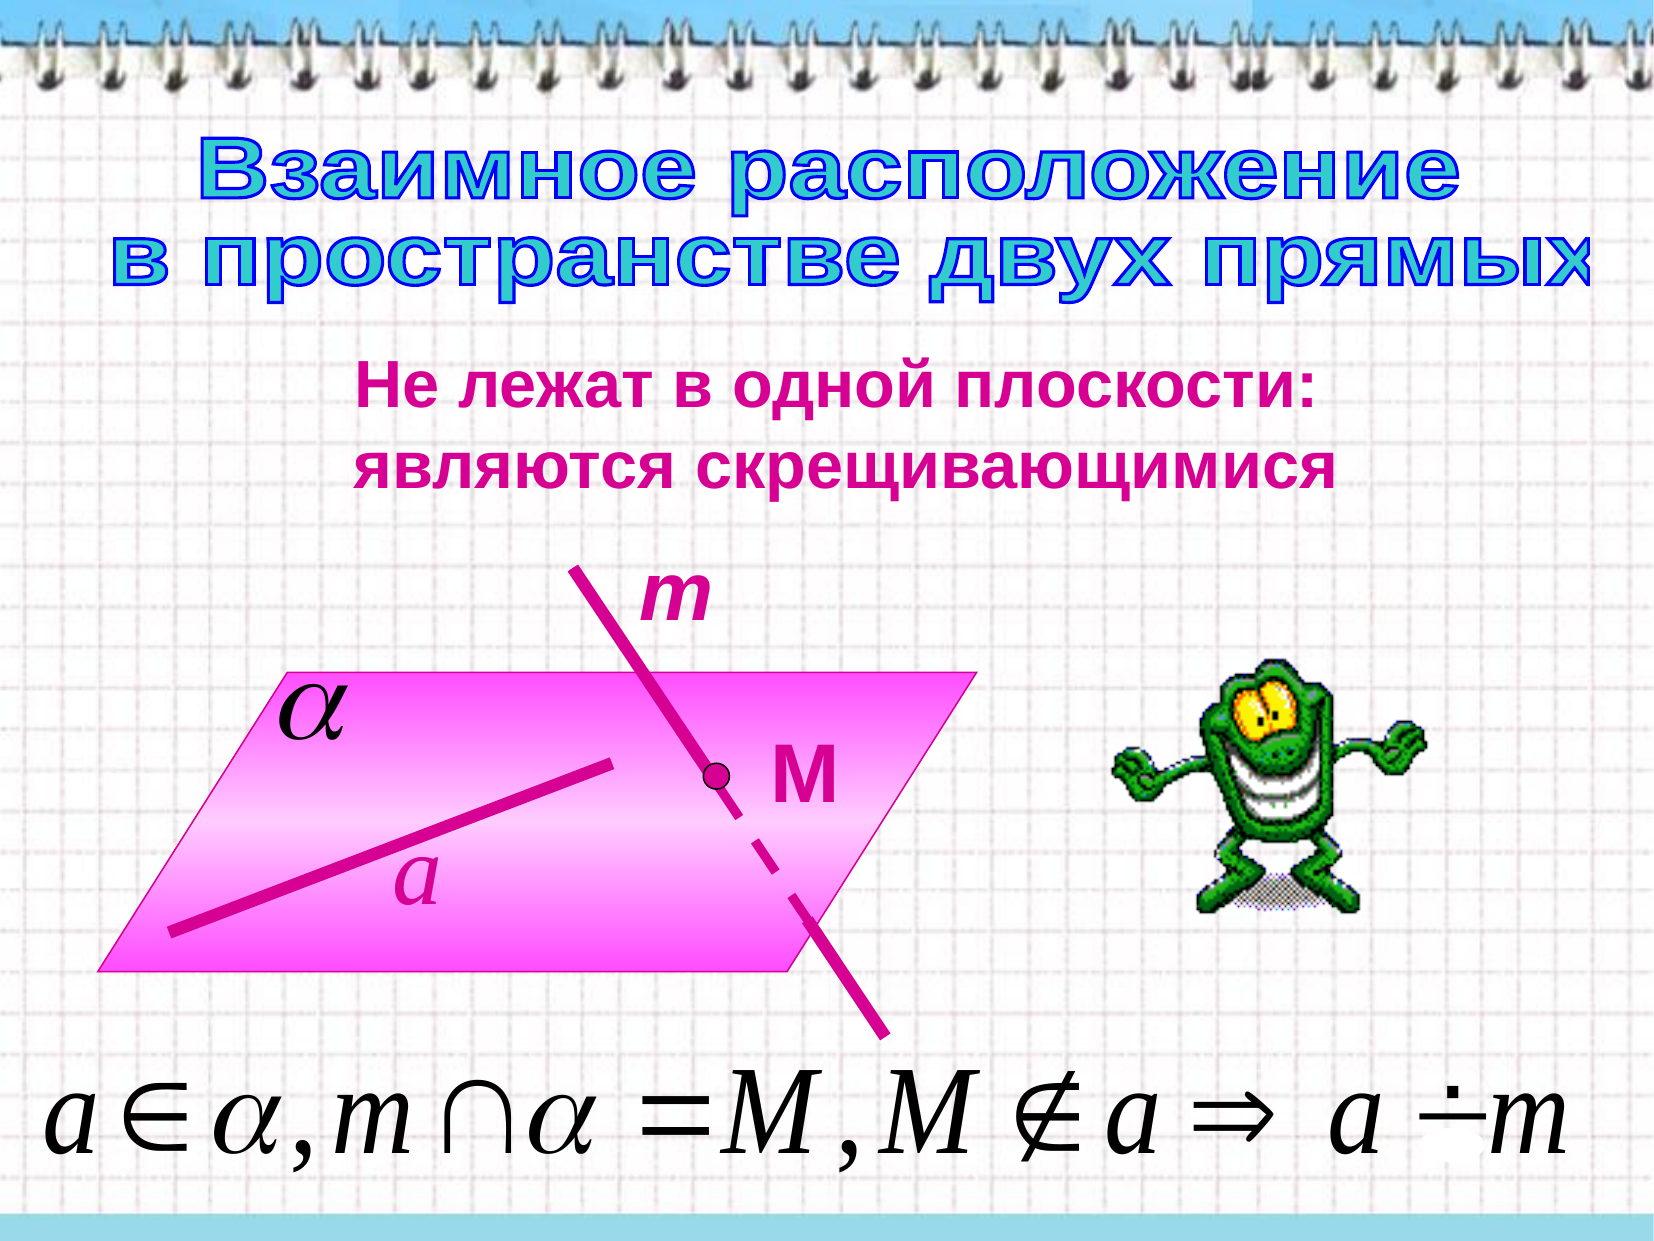

Взаимное расположение
 в пространстве двух прямых
Не лежат в одной плоскости:
являются скрещивающимися
m
М
a